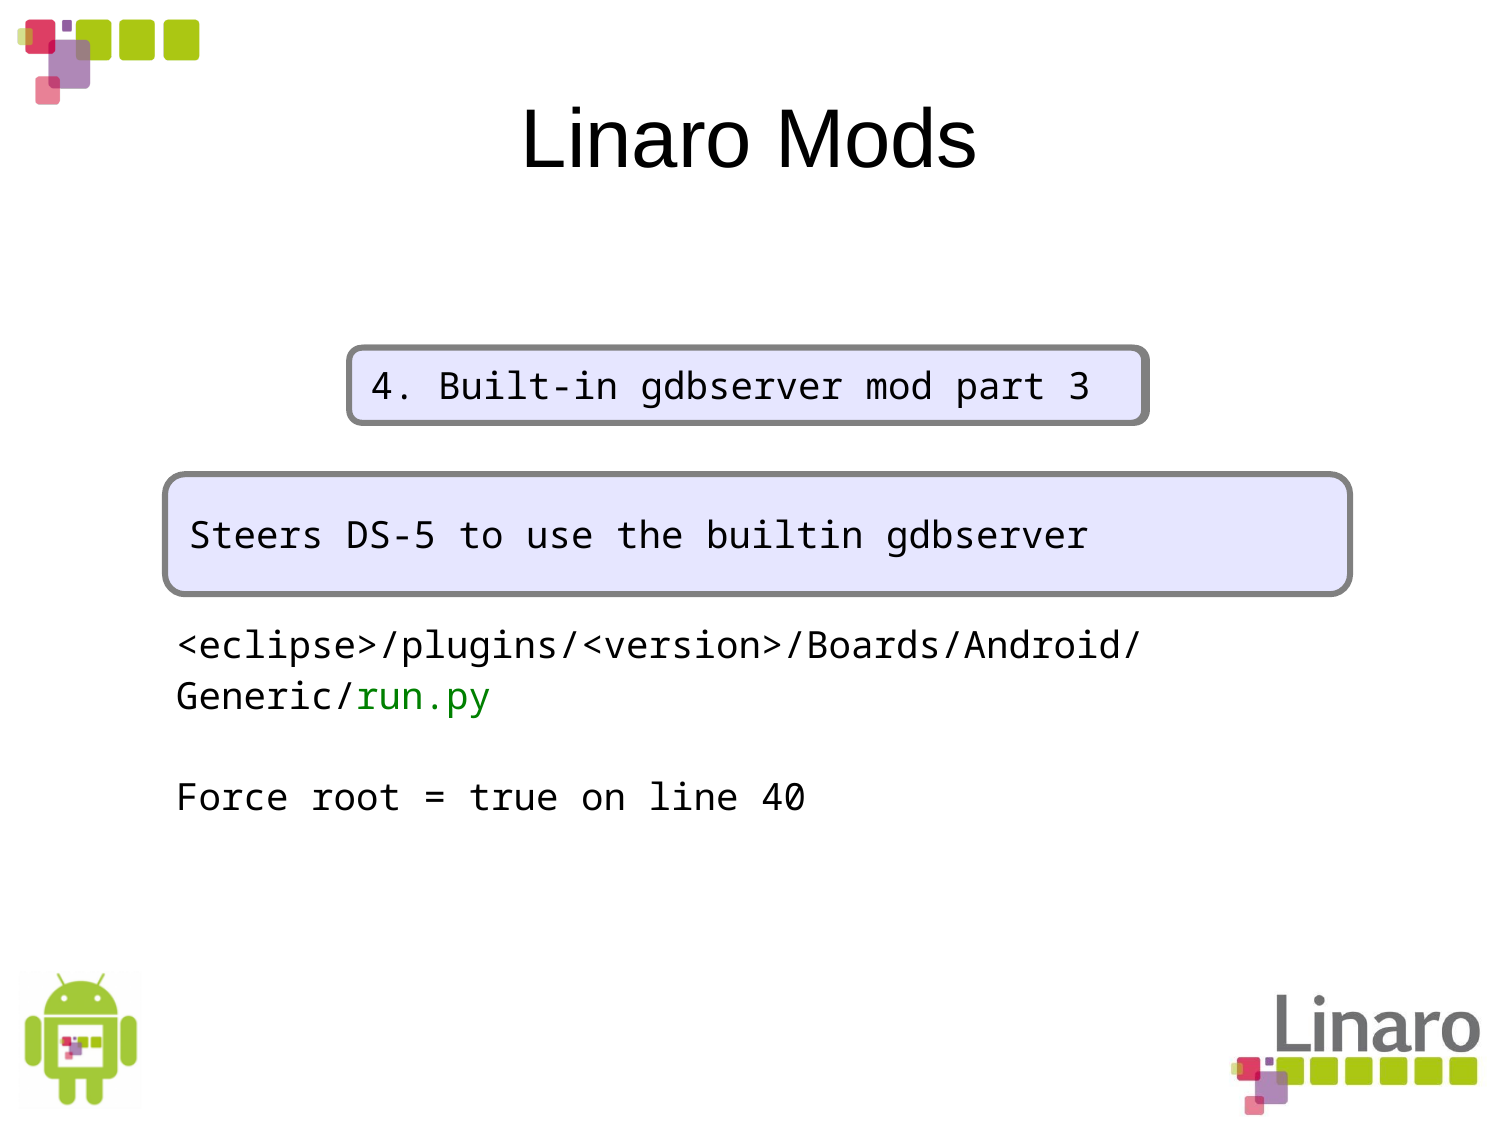

# Linaro Mods
4. Built-in gdbserver mod part 3
1. Reinstall App mod
Steers DS-5 to use the builtin gdbserver
<eclipse>/plugins/<version>/Boards/Android/Generic/run.py
Force root = true on line 40